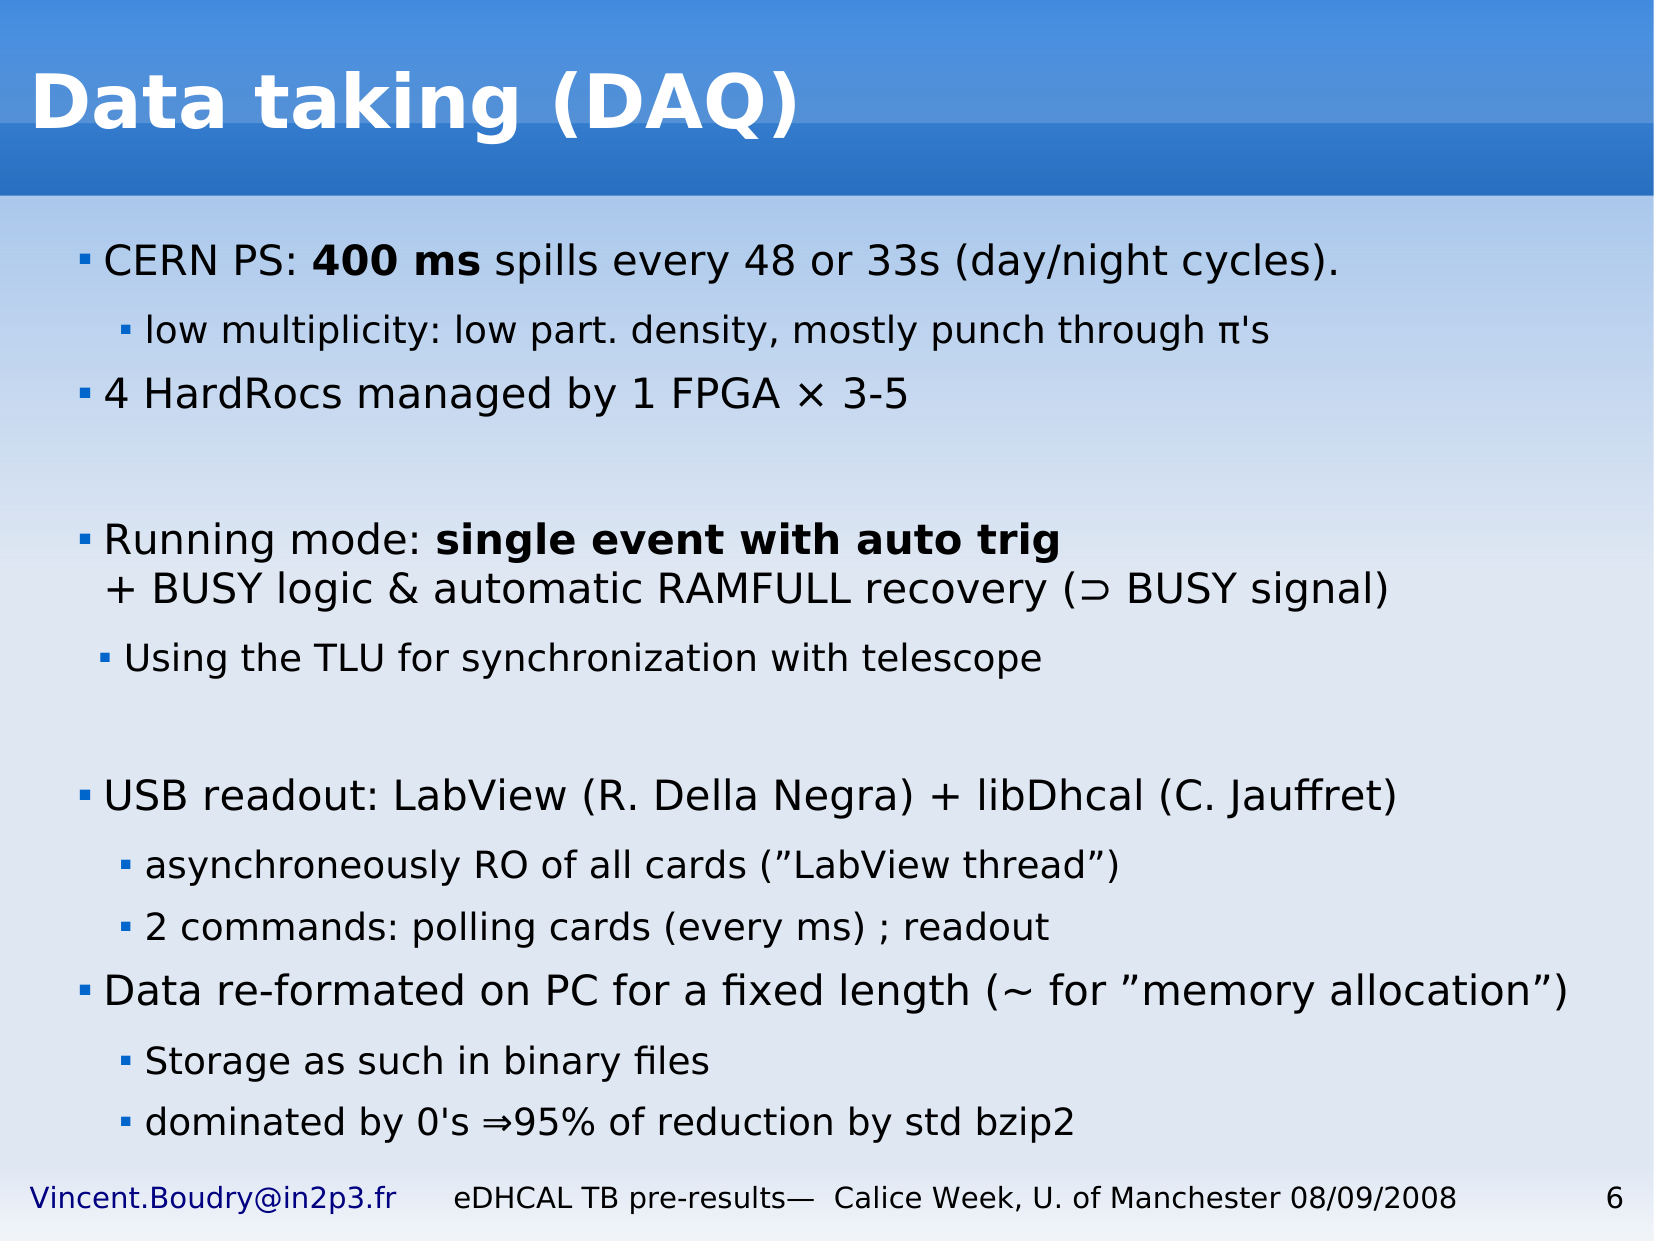

# Data taking (DAQ)
CERN PS: 400 ms spills every 48 or 33s (day/night cycles).
low multiplicity: low part. density, mostly punch through π's
4 HardRocs managed by 1 FPGA × 3-5
Running mode: single event with auto trig
+ BUSY logic & automatic RAMFULL recovery (⊃ BUSY signal)
Using the TLU for synchronization with telescope
USB readout: LabView (R. Della Negra) + libDhcal (C. Jauffret)
asynchroneously RO of all cards (”LabView thread”)
2 commands: polling cards (every ms) ; readout
Data re-formated on PC for a fixed length (~ for ”memory allocation”)
Storage as such in binary files
dominated by 0's ⇒95% of reduction by std bzip2
eDHCAL TB pre-results— Calice Week, U. of Manchester 08/09/2008
6